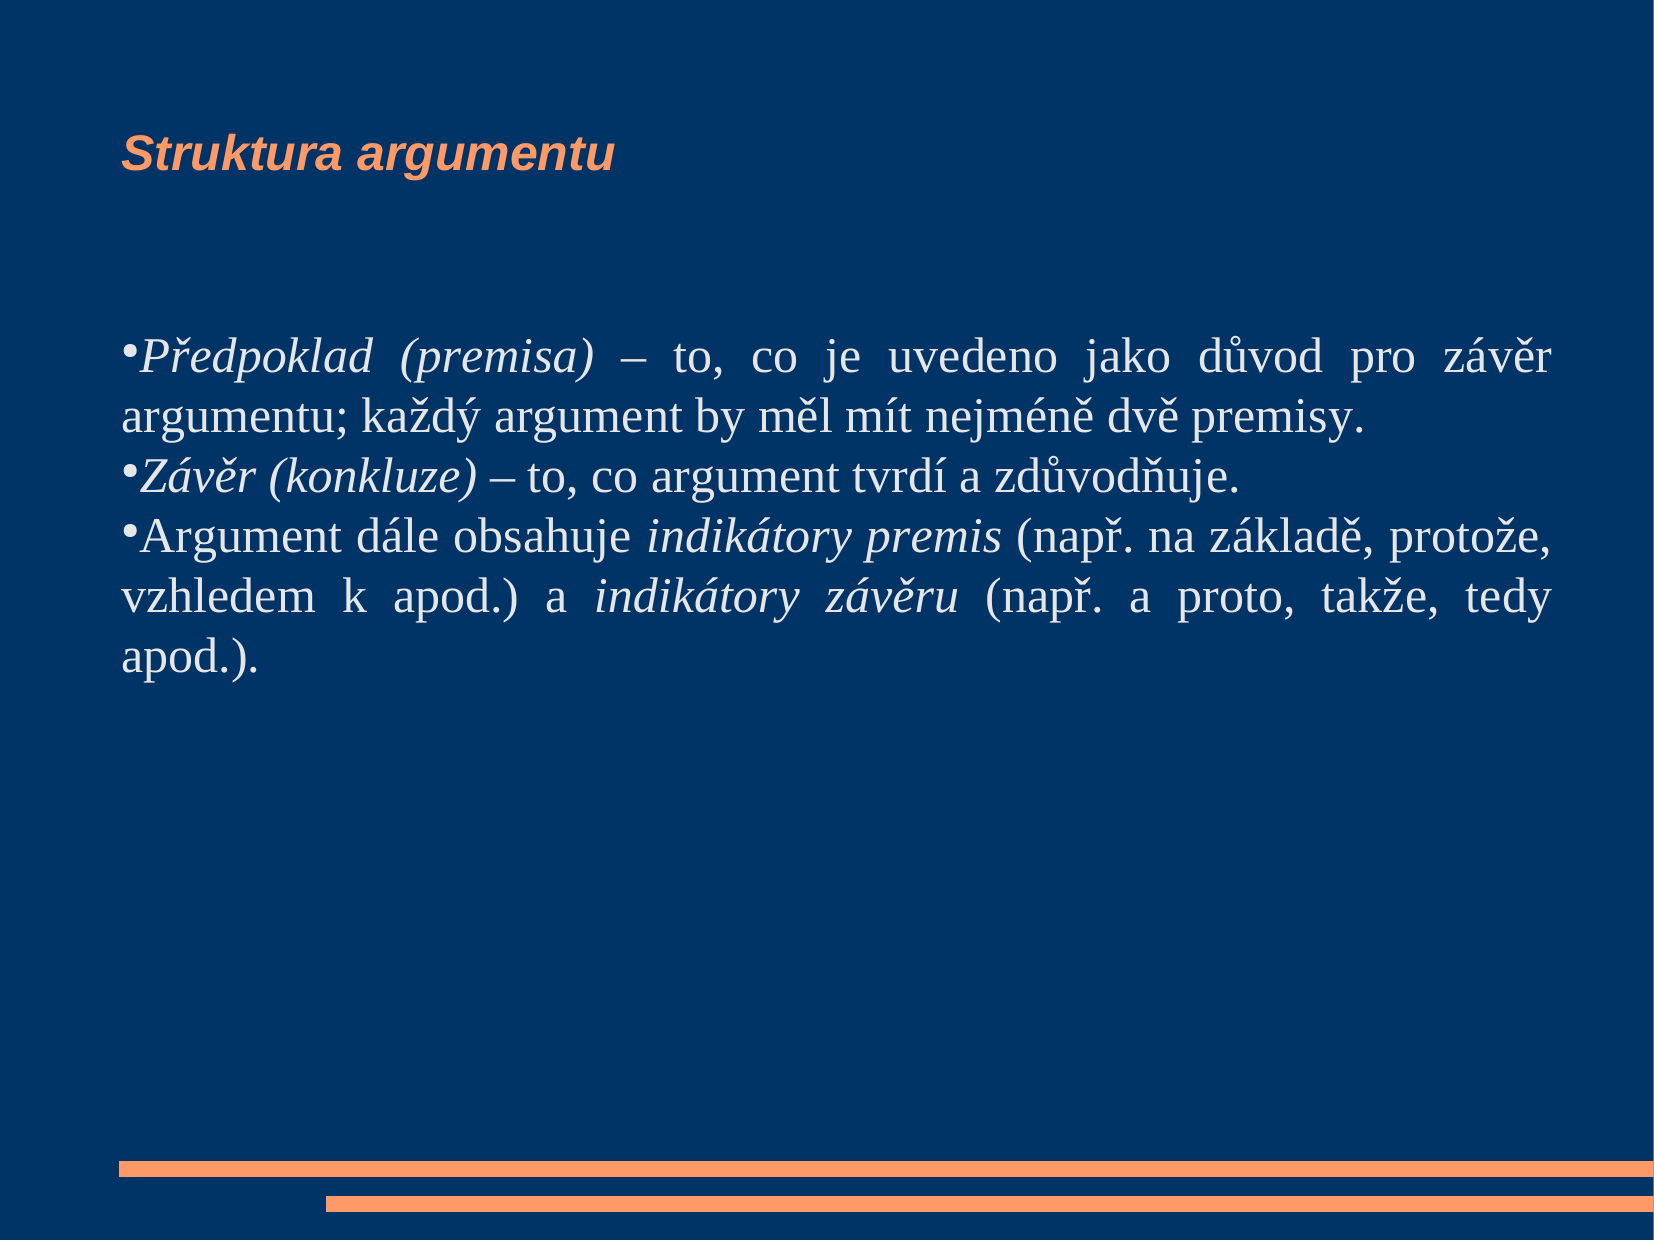

# Struktura argumentu
Předpoklad (premisa) – to, co je uvedeno jako důvod pro závěr argumentu; každý argument by měl mít nejméně dvě premisy.
Závěr (konkluze) – to, co argument tvrdí a zdůvodňuje.
Argument dále obsahuje indikátory premis (např. na základě, protože, vzhledem k apod.) a indikátory závěru (např. a proto, takže, tedy apod.).